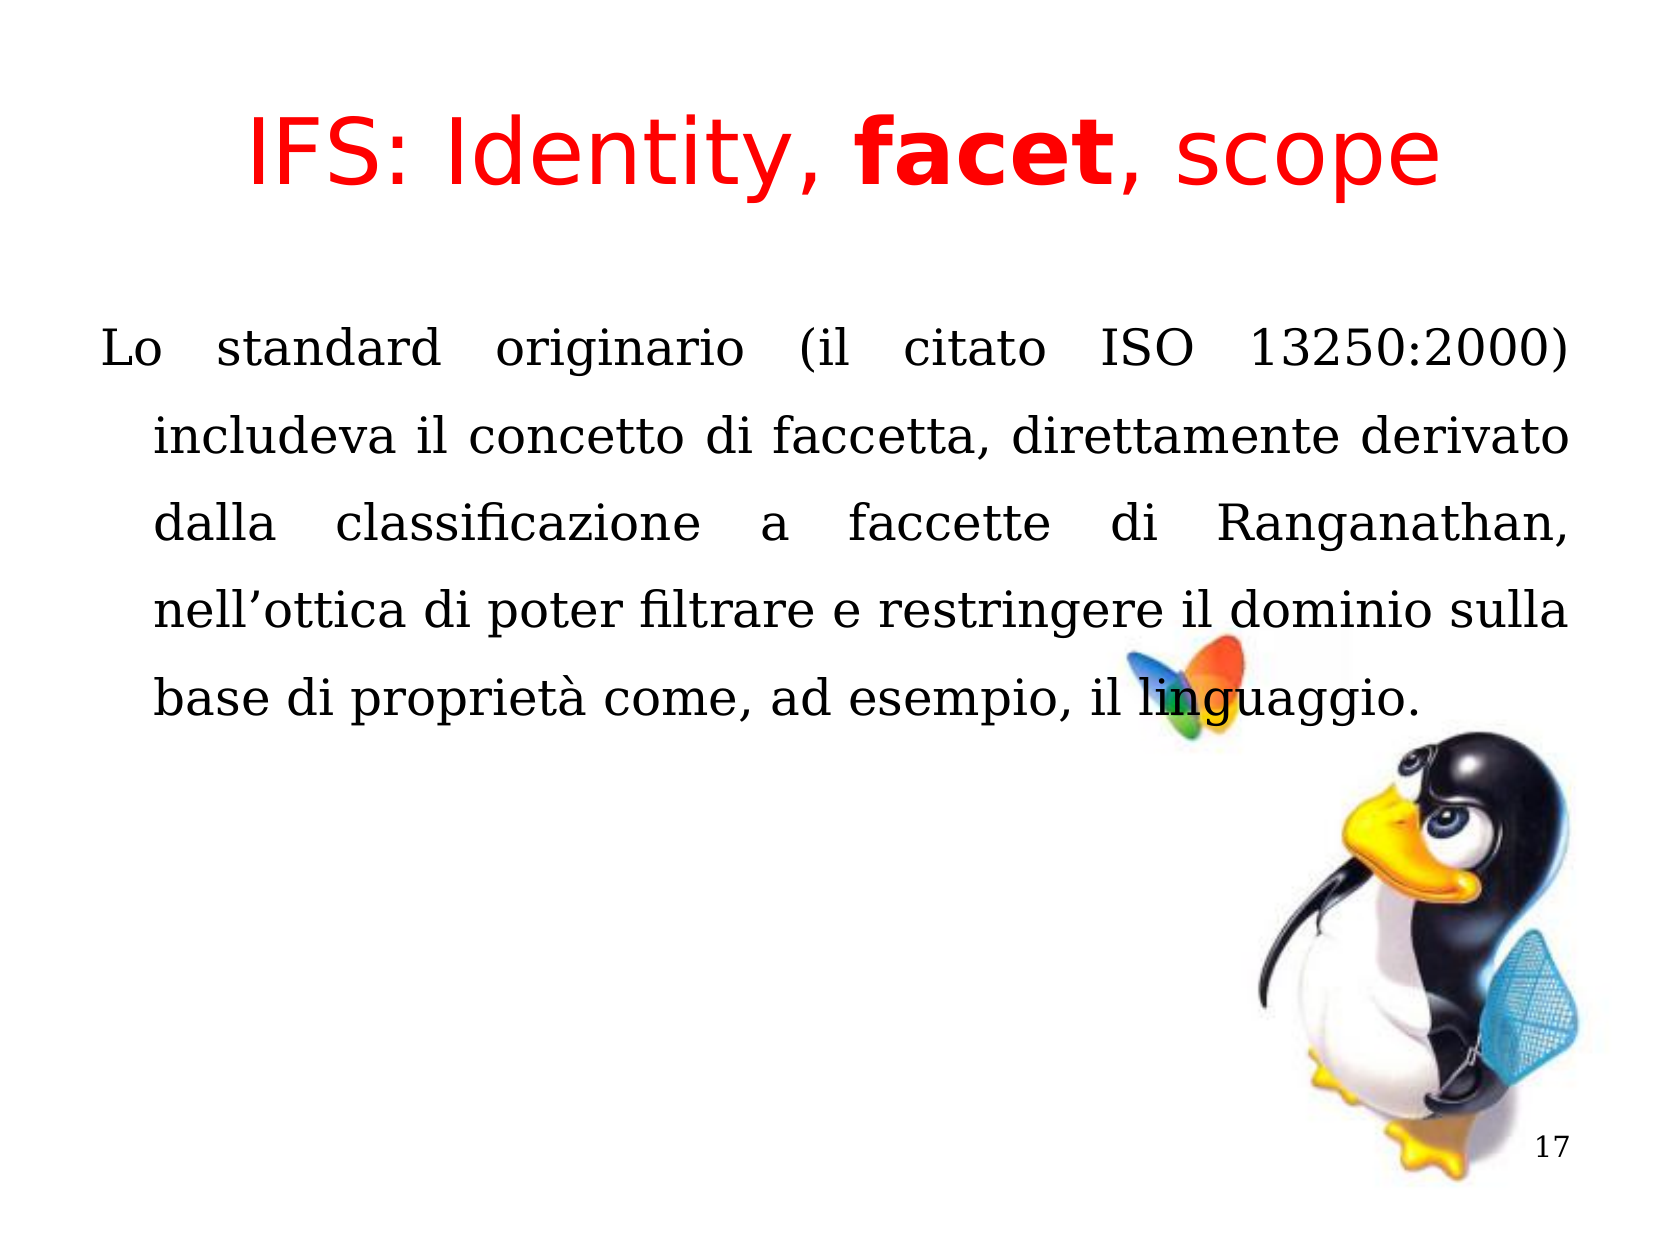

# IFS: Identity, facet, scope
Lo standard originario (il citato ISO 13250:2000) includeva il concetto di faccetta, direttamente derivato dalla classificazione a faccette di Ranganathan, nell’ottica di poter filtrare e restringere il dominio sulla base di proprietà come, ad esempio, il linguaggio.
17